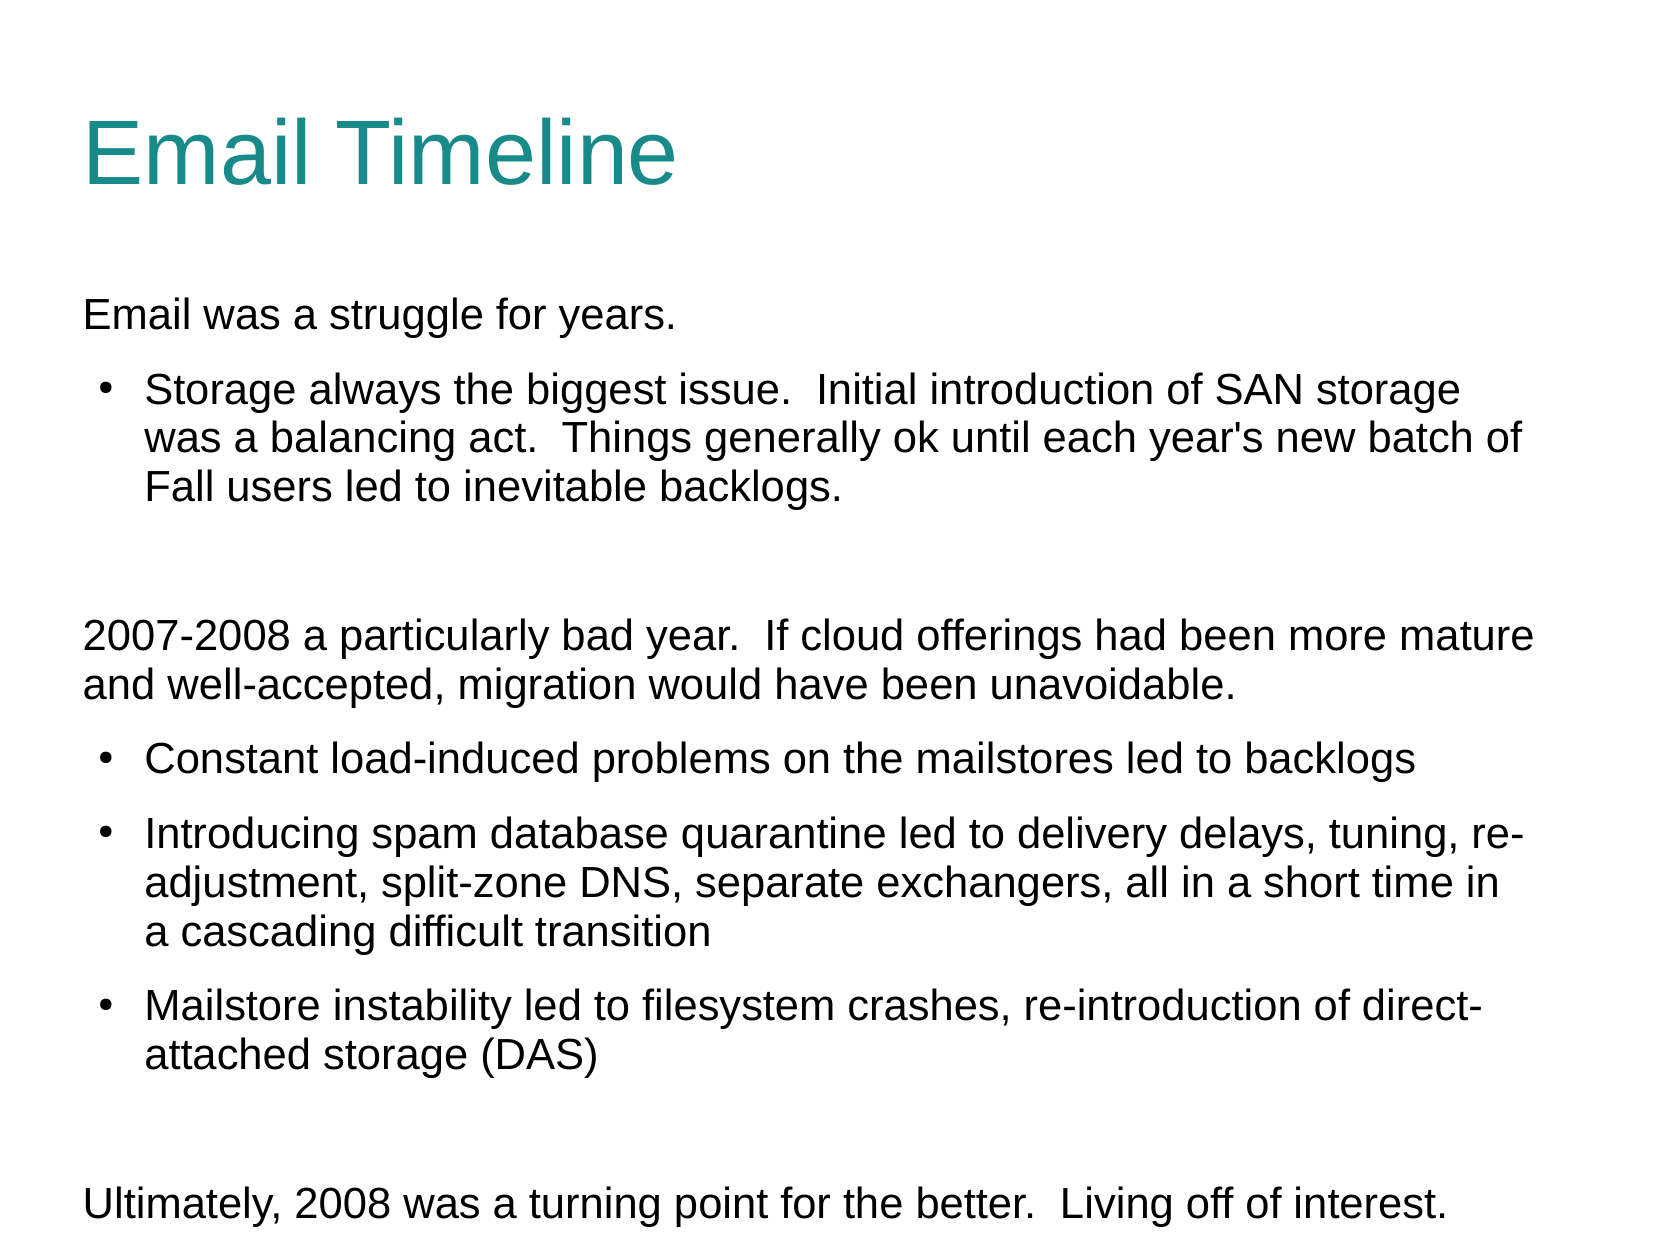

# Email Timeline
Email was a struggle for years.
Storage always the biggest issue. Initial introduction of SAN storage was a balancing act. Things generally ok until each year's new batch of Fall users led to inevitable backlogs.
2007-2008 a particularly bad year. If cloud offerings had been more mature and well-accepted, migration would have been unavoidable.
Constant load-induced problems on the mailstores led to backlogs
Introducing spam database quarantine led to delivery delays, tuning, re-adjustment, split-zone DNS, separate exchangers, all in a short time in a cascading difficult transition
Mailstore instability led to filesystem crashes, re-introduction of direct-attached storage (DAS)
Ultimately, 2008 was a turning point for the better. Living off of interest.